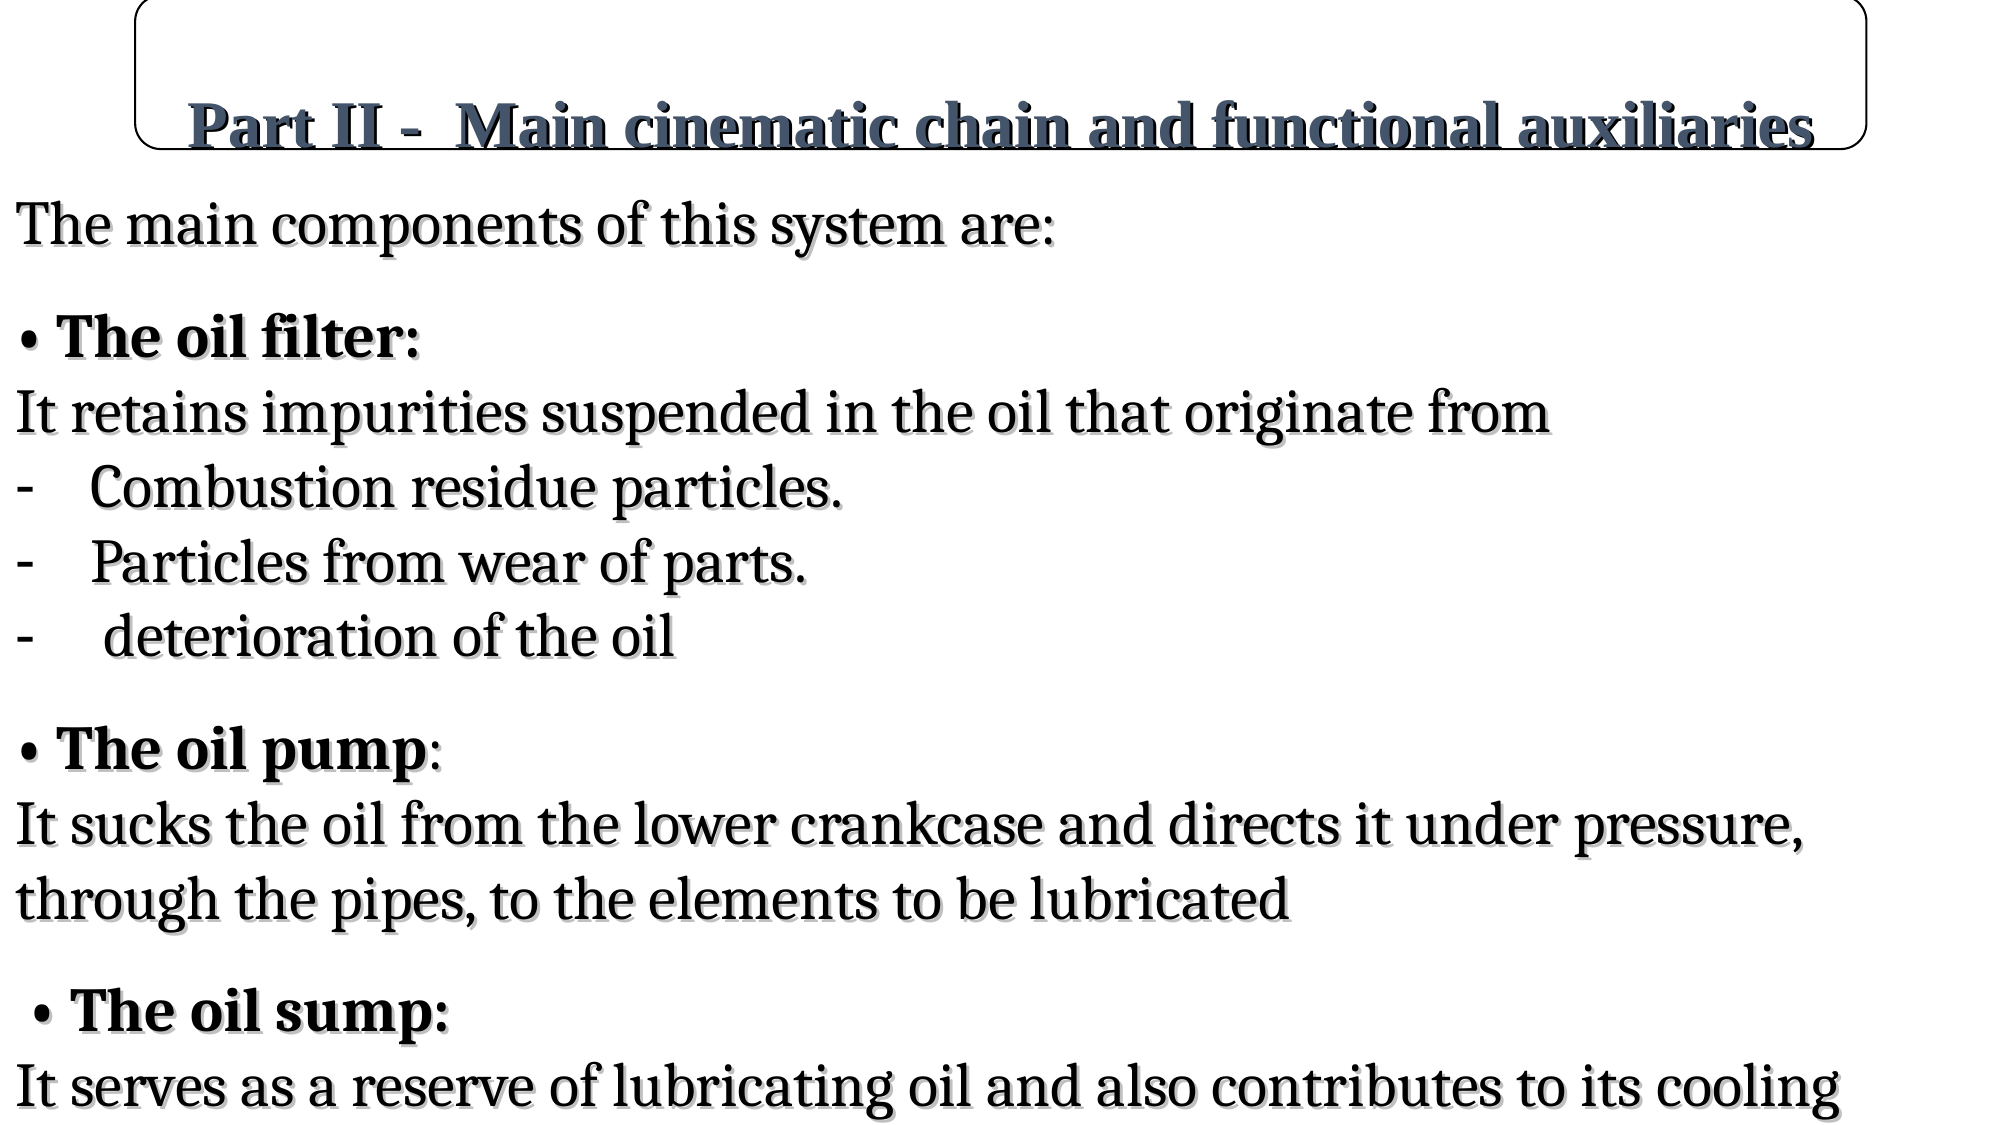

Part II - Main cinematic chain and functional auxiliaries
The main components of this system are:
• The oil filter:
It retains impurities suspended in the oil that originate from
Combustion residue particles.
Particles from wear of parts.
 deterioration of the oil
• The oil pump:
It sucks the oil from the lower crankcase and directs it under pressure, through the pipes, to the elements to be lubricated
 • The oil sump:
It serves as a reserve of lubricating oil and also contributes to its cooling